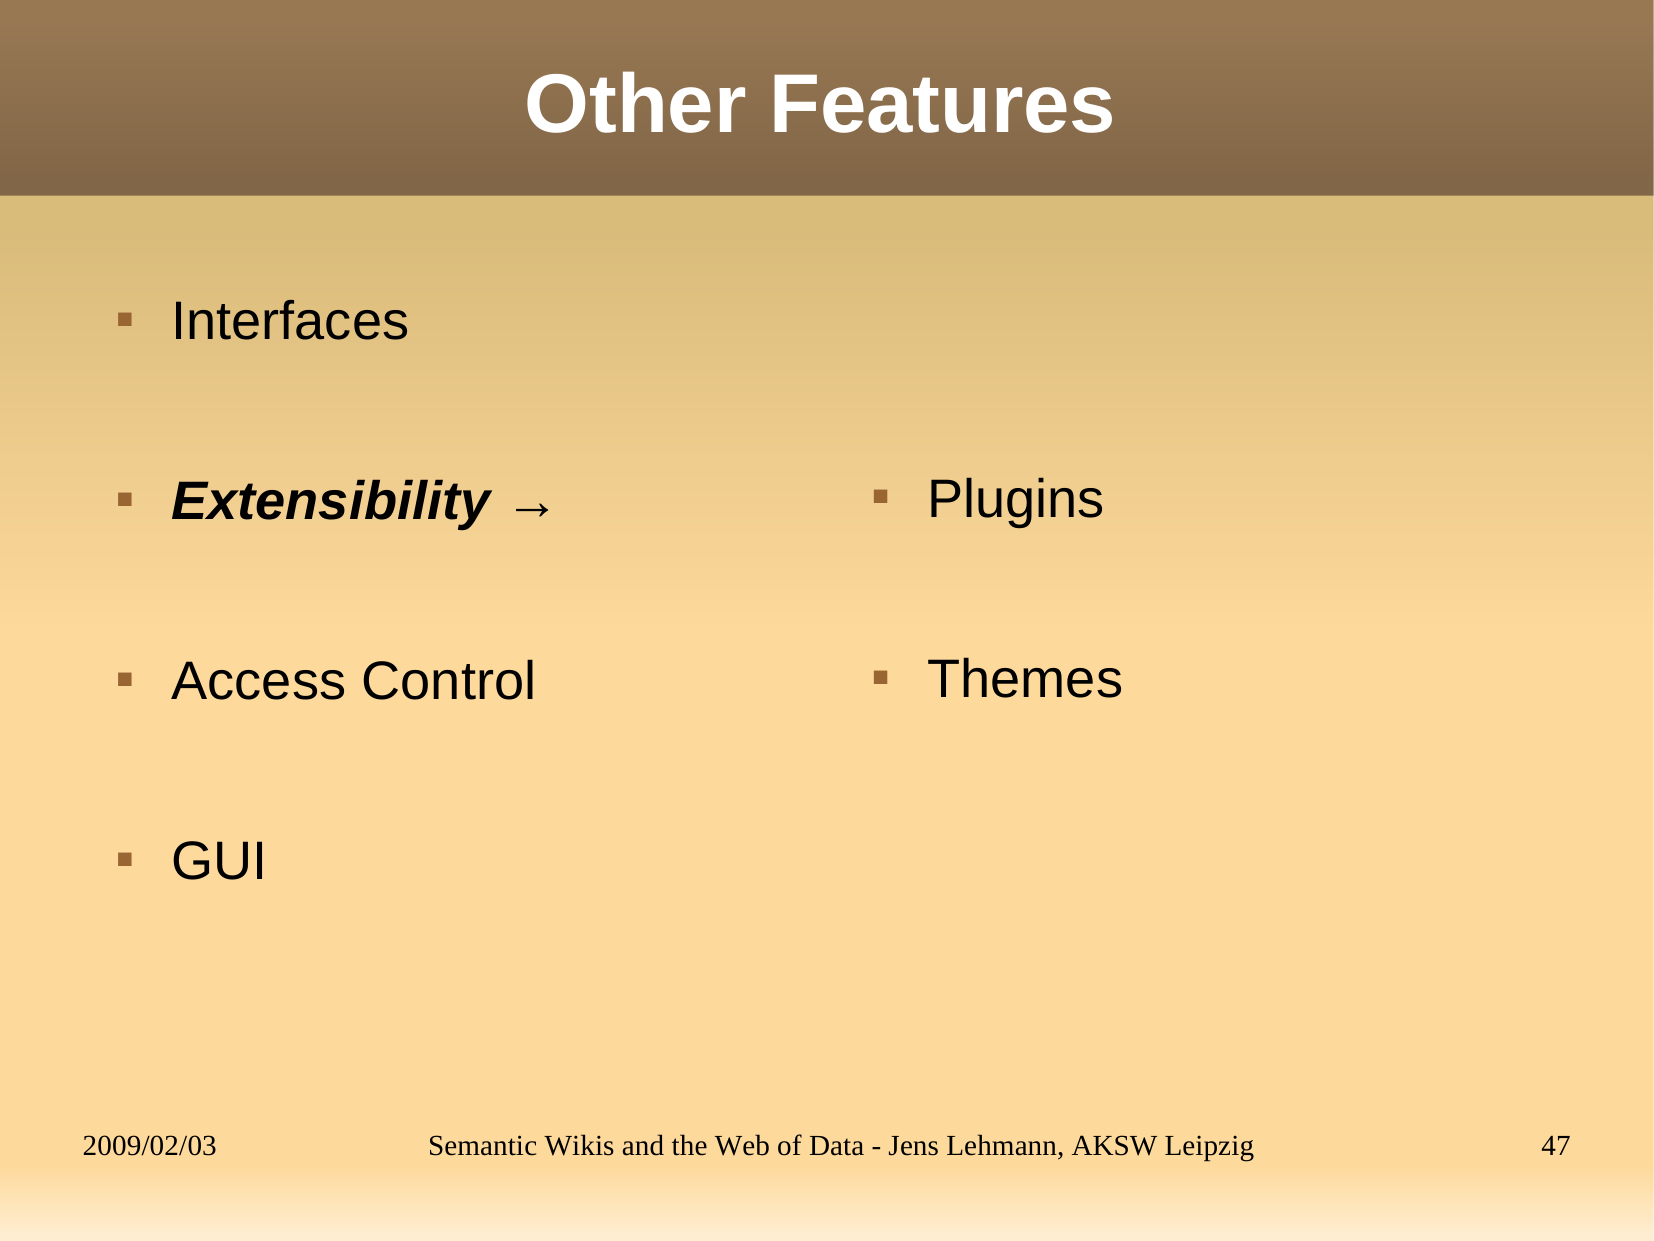

# Other Features
Interfaces
Extensibility →
Access Control
GUI
Plugins
Themes
2009/02/03
Semantic Wikis and the Web of Data - Jens Lehmann, AKSW Leipzig
47